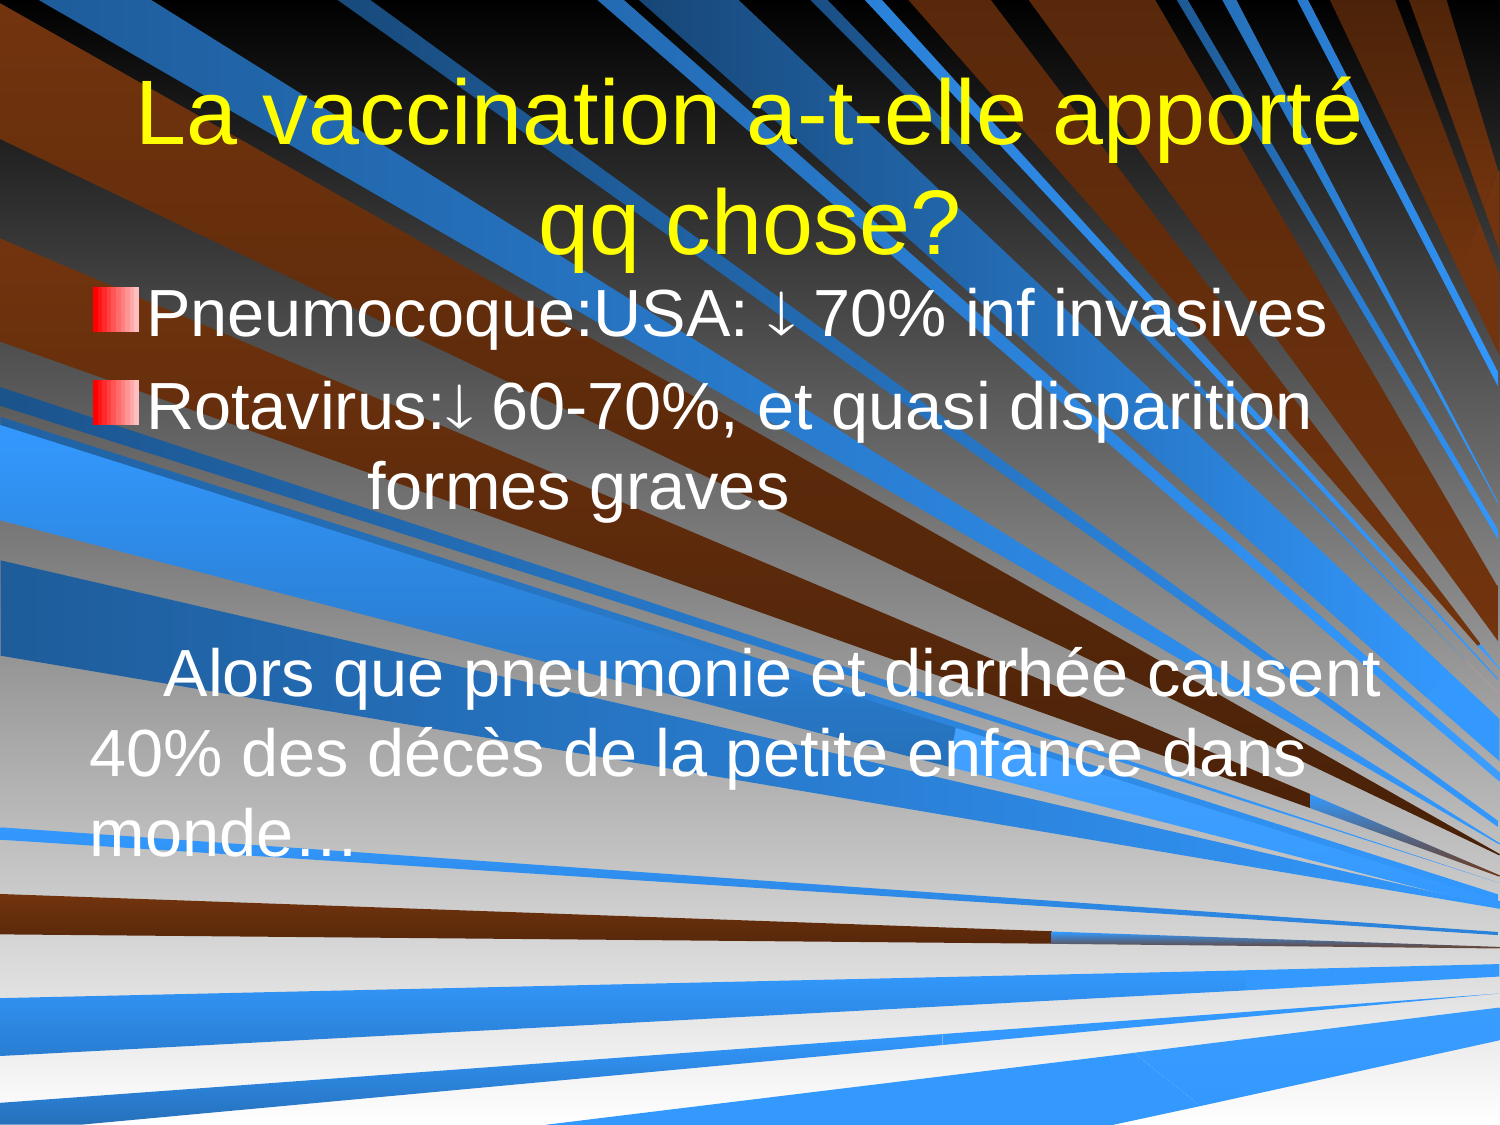

# La vaccination a-t-elle apporté qq chose?
Pneumocoque:USA:  70% inf invasives
Rotavirus: 60-70%, et quasi disparition 				formes graves
	Alors que pneumonie et diarrhée causent 40% des décès de la petite enfance dans monde…